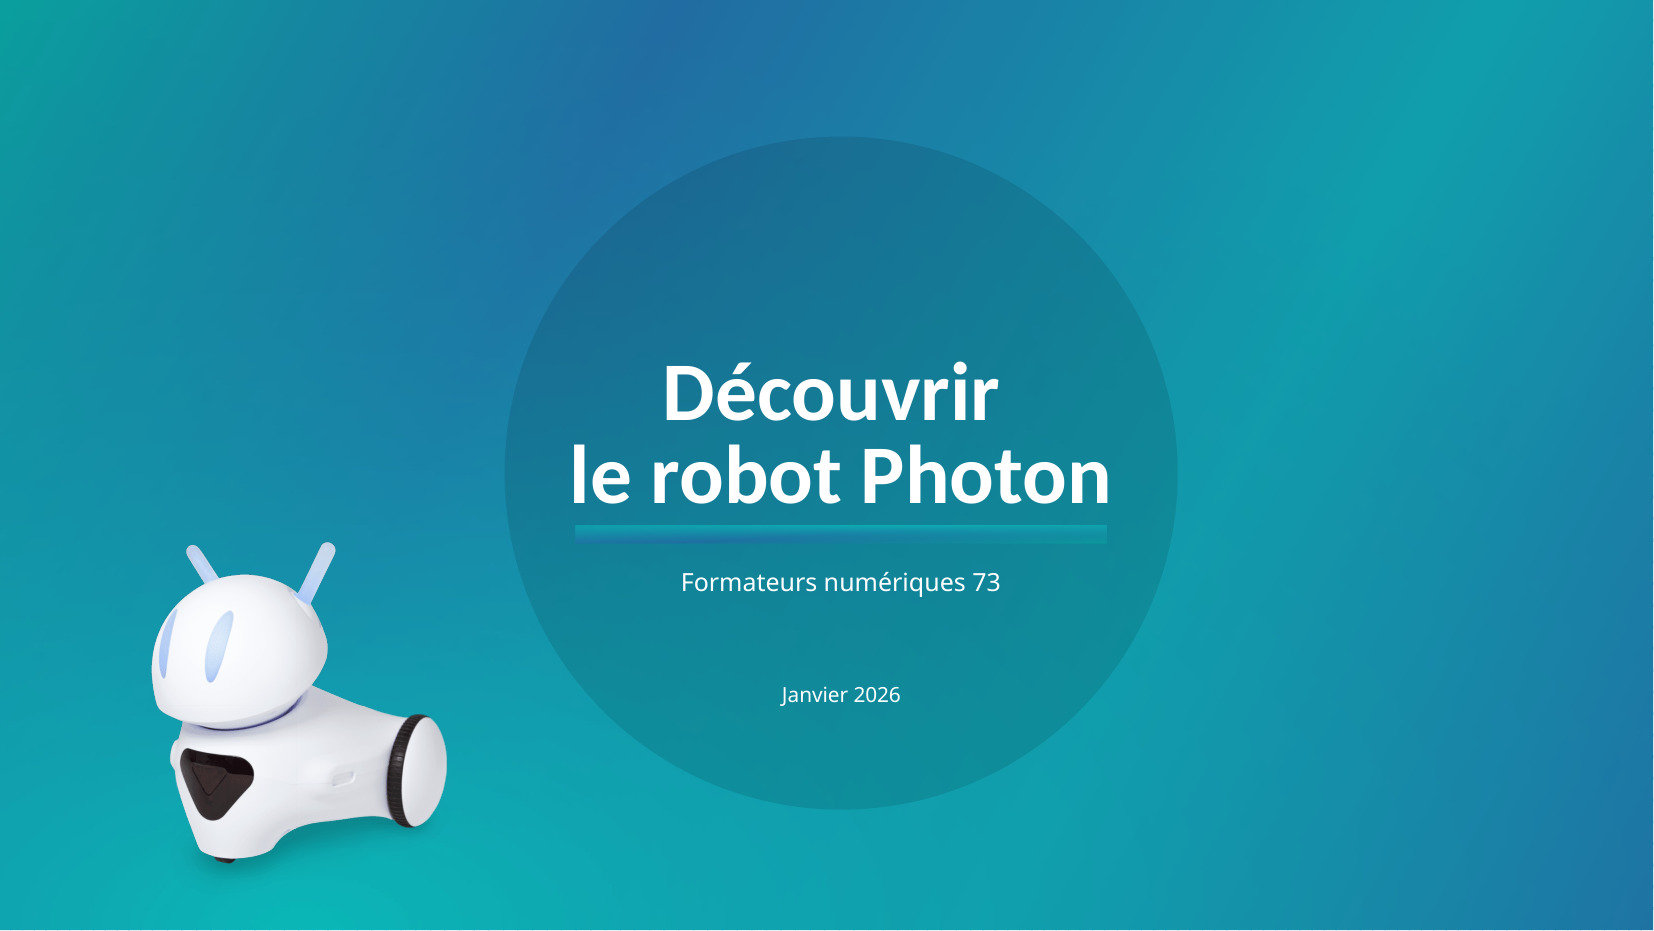

# Découvrir le robot Photon
Formateurs numériques 73
Janvier 2026